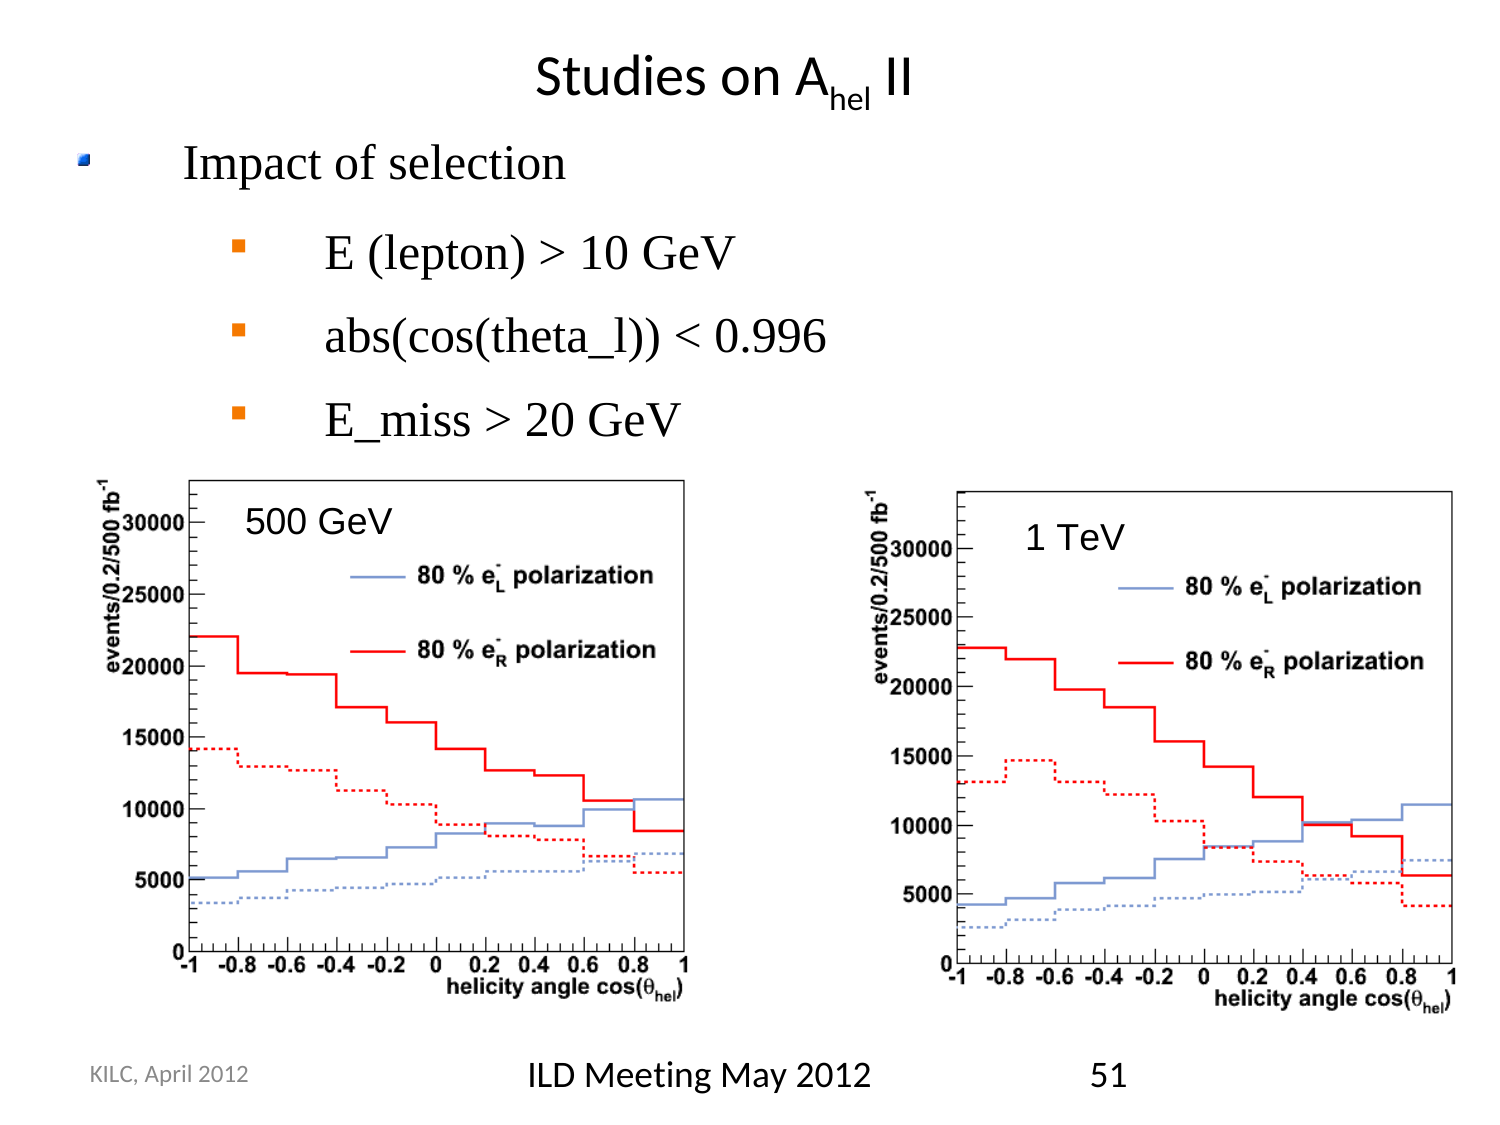

# Studies on Ahel II
Impact of selection
E (lepton) > 10 GeV
abs(cos(theta_l)) < 0.996
E_miss > 20 GeV
500 GeV
1 TeV
51
ILD Meeting May 2012
KILC, April 2012